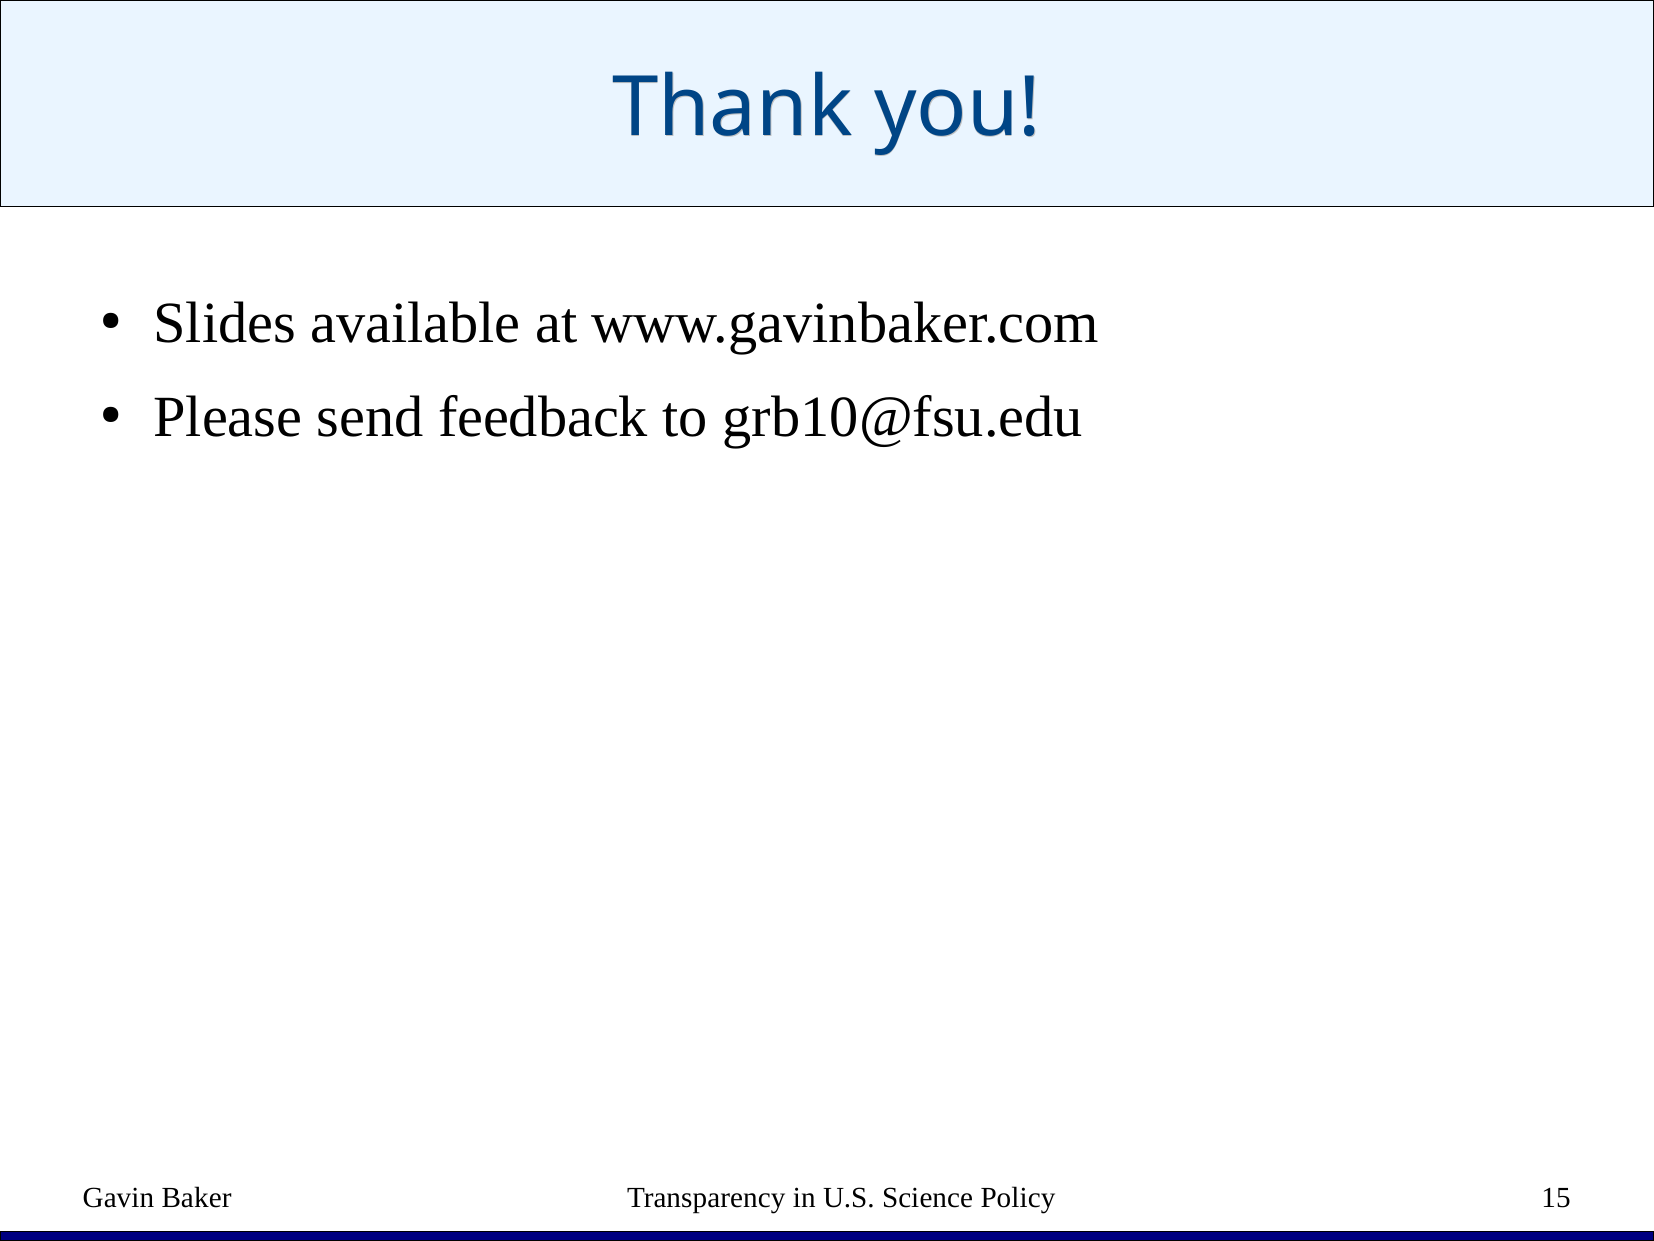

# Thank you!
Slides available at www.gavinbaker.com
Please send feedback to grb10@fsu.edu
15